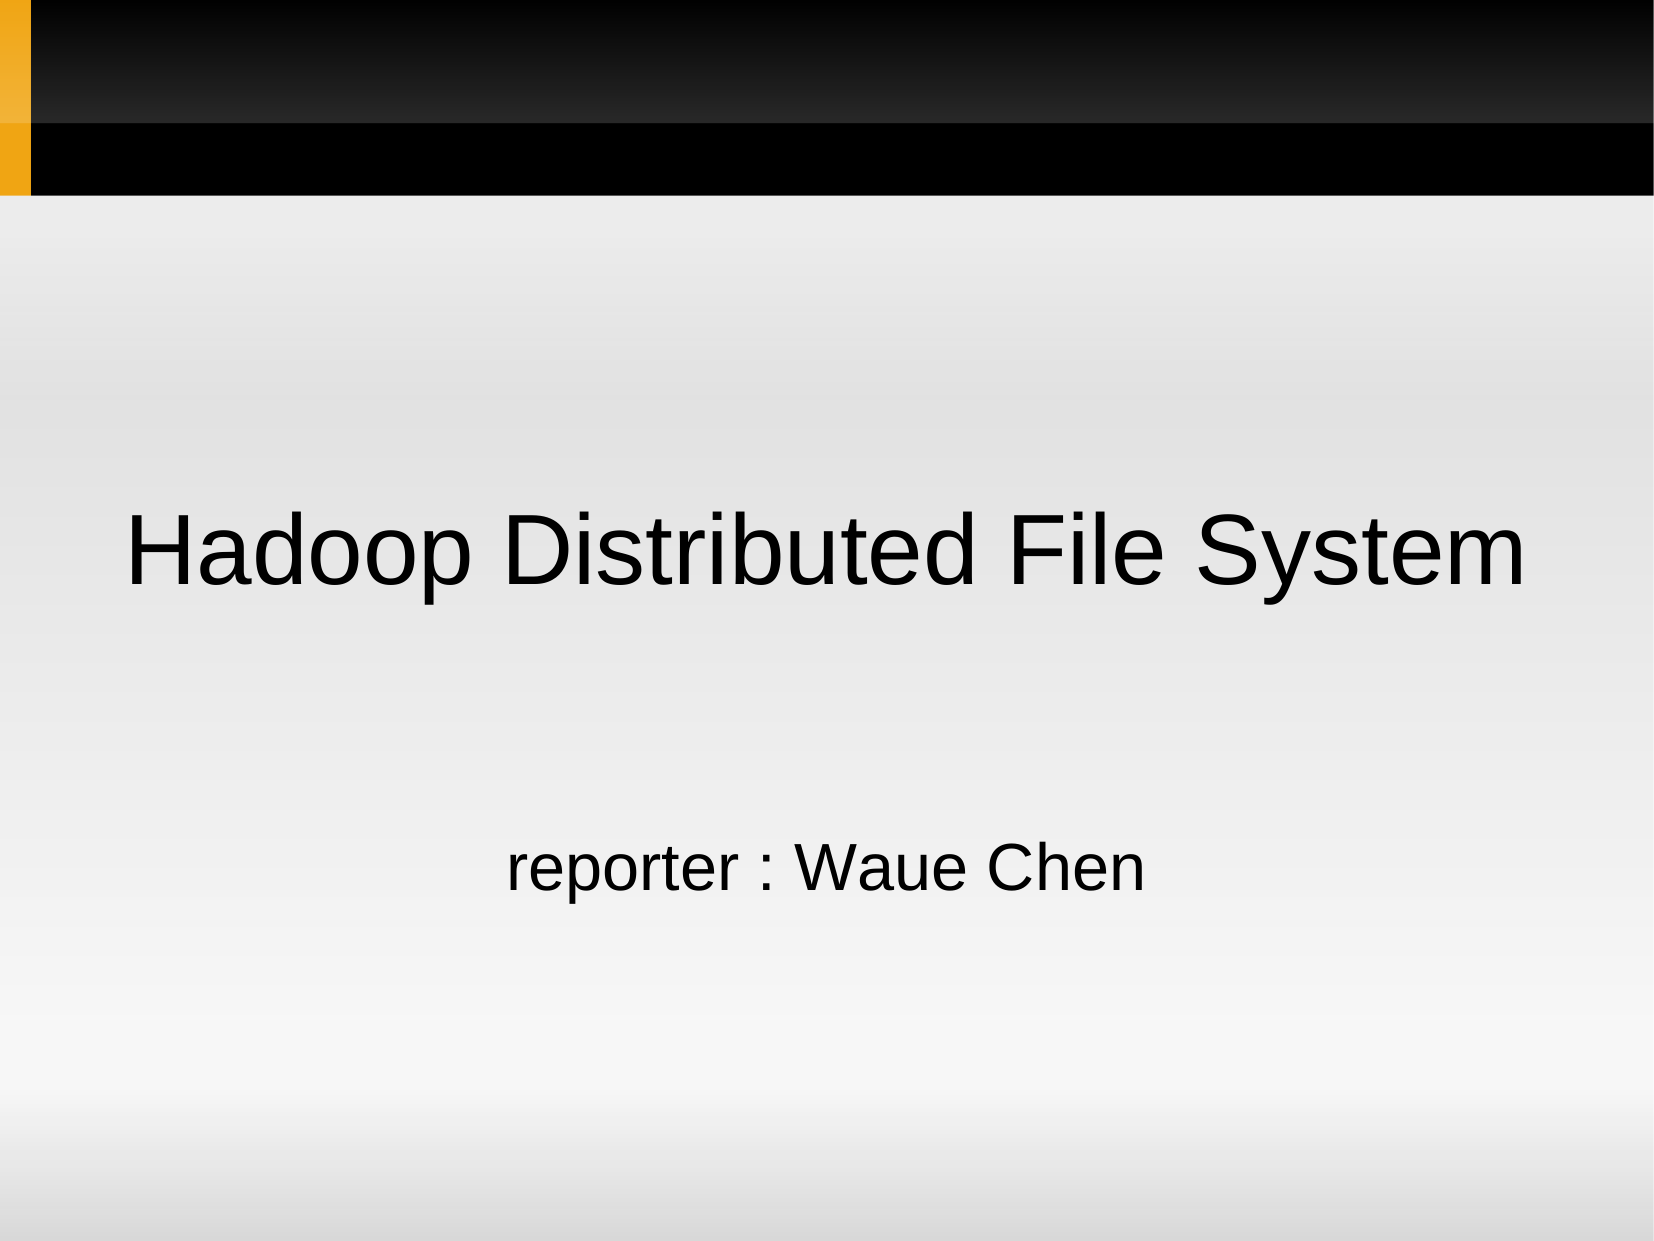

#
Hadoop Distributed File System
reporter : Waue Chen